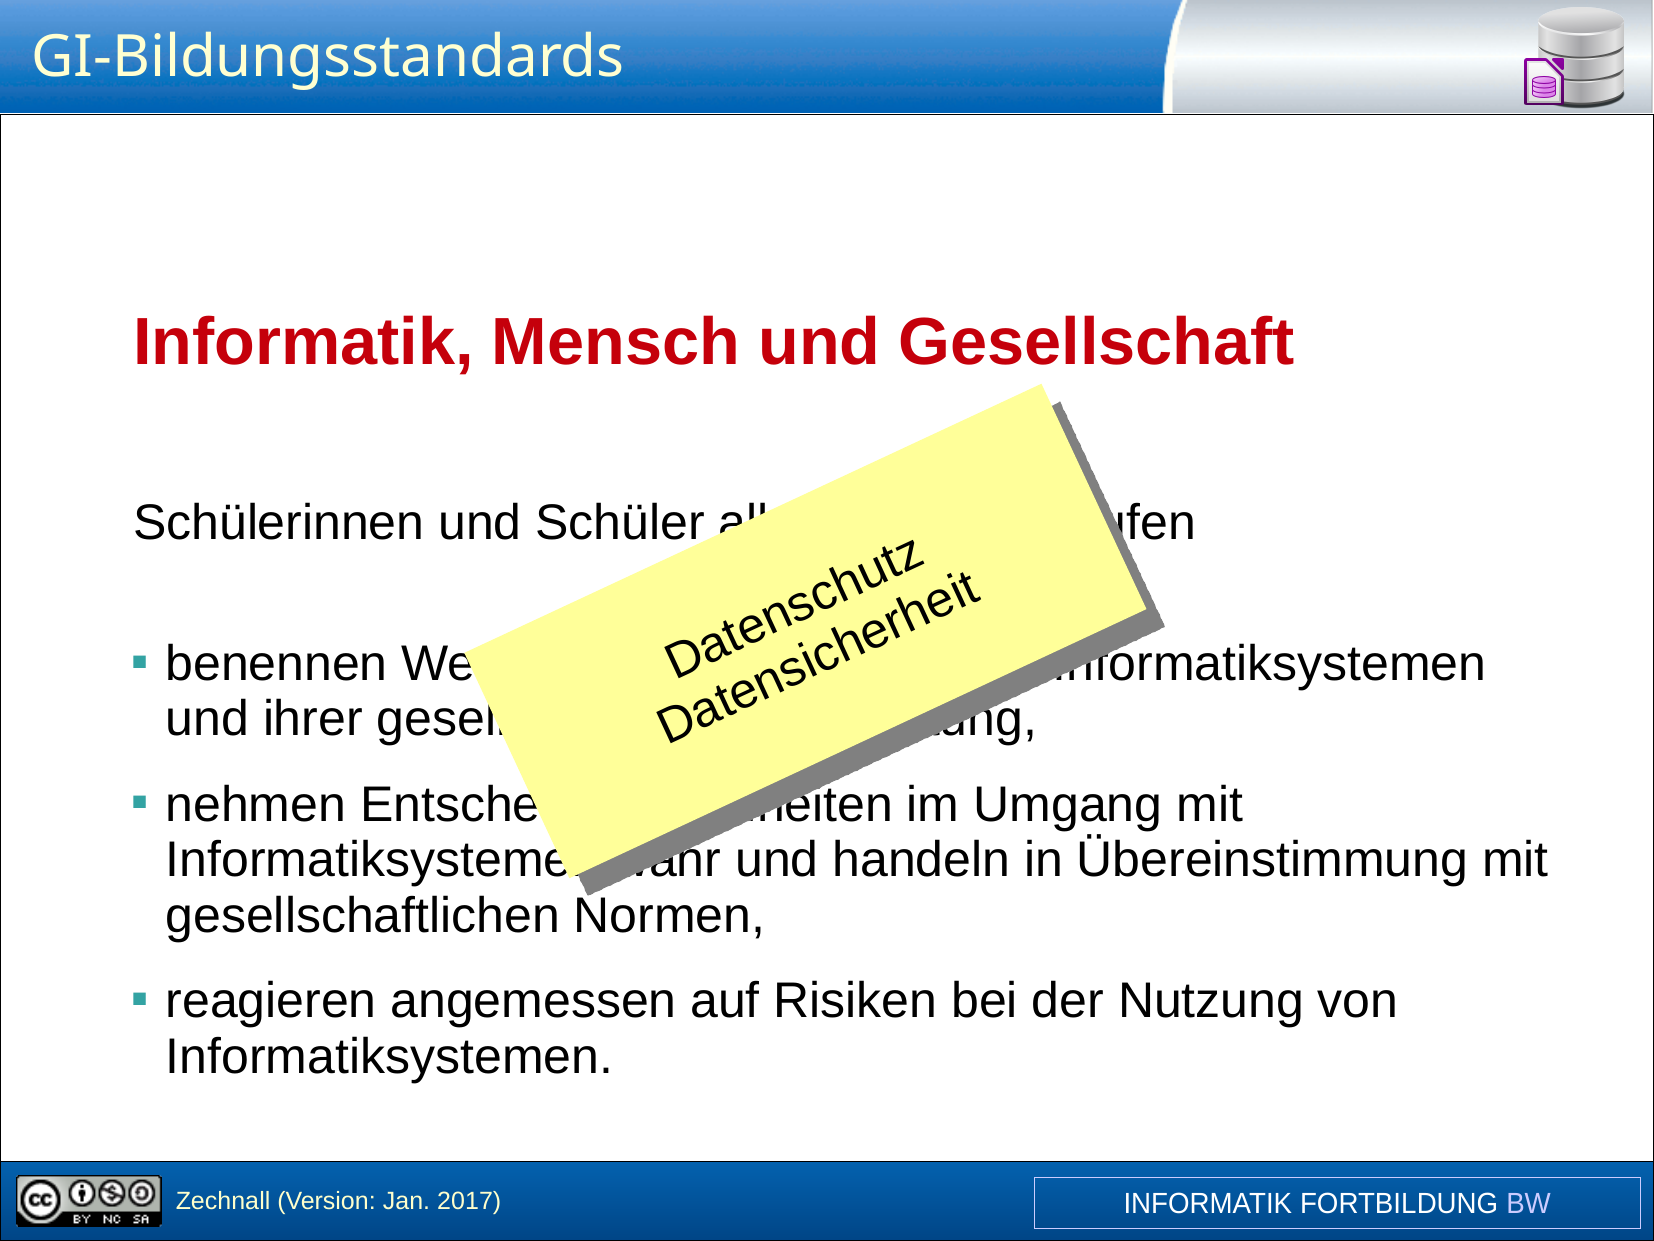

GI-Bildungsstandards
# Informatik, Mensch und Gesellschaft
Schülerinnen und Schüler aller Jahrgangsstufen
benennen Wechselwirkungen zwischen Informatiksystemen und ihrer gesellschaftlichen Einbettung,
nehmen Entscheidungsfreiheiten im Umgang mit Informatiksystemen wahr und handeln in Übereinstimmung mit gesellschaftlichen Normen,
reagieren angemessen auf Risiken bei der Nutzung von Informatiksystemen.
Datenschutz
Datensicherheit